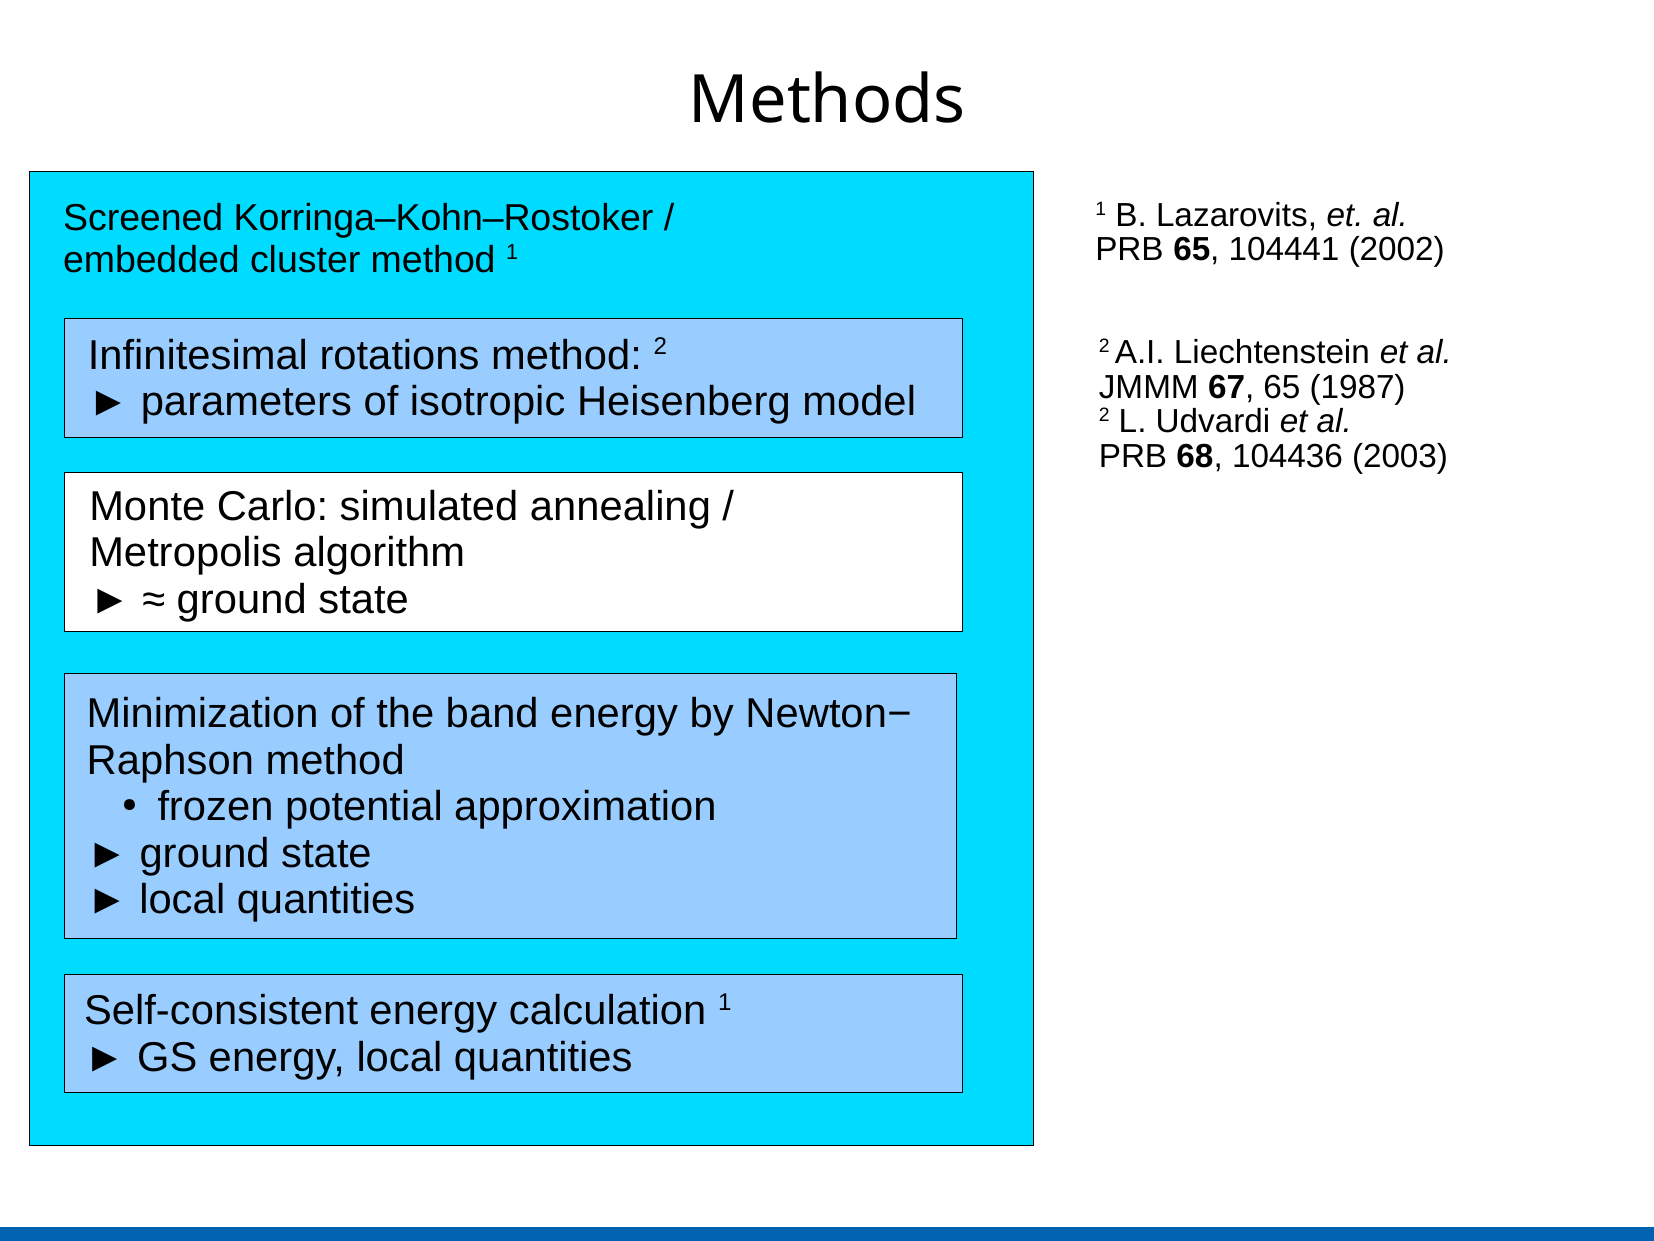

# Methods
Screened Korringa–Kohn–Rostoker /
embedded cluster method 1
1 B. Lazarovits, et. al.
PRB 65, 104441 (2002)
Infinitesimal rotations method: 2
► parameters of isotropic Heisenberg model
2 A.I. Liechtenstein et al.
JMMM 67, 65 (1987)
2 L. Udvardi et al.
PRB 68, 104436 (2003)
Monte Carlo: simulated annealing /
Metropolis algorithm
► ≈ ground state
Minimization of the band energy by Newton−
Raphson method
frozen potential approximation
► ground state
► local quantities
Self-consistent energy calculation 1
► GS energy, local quantities